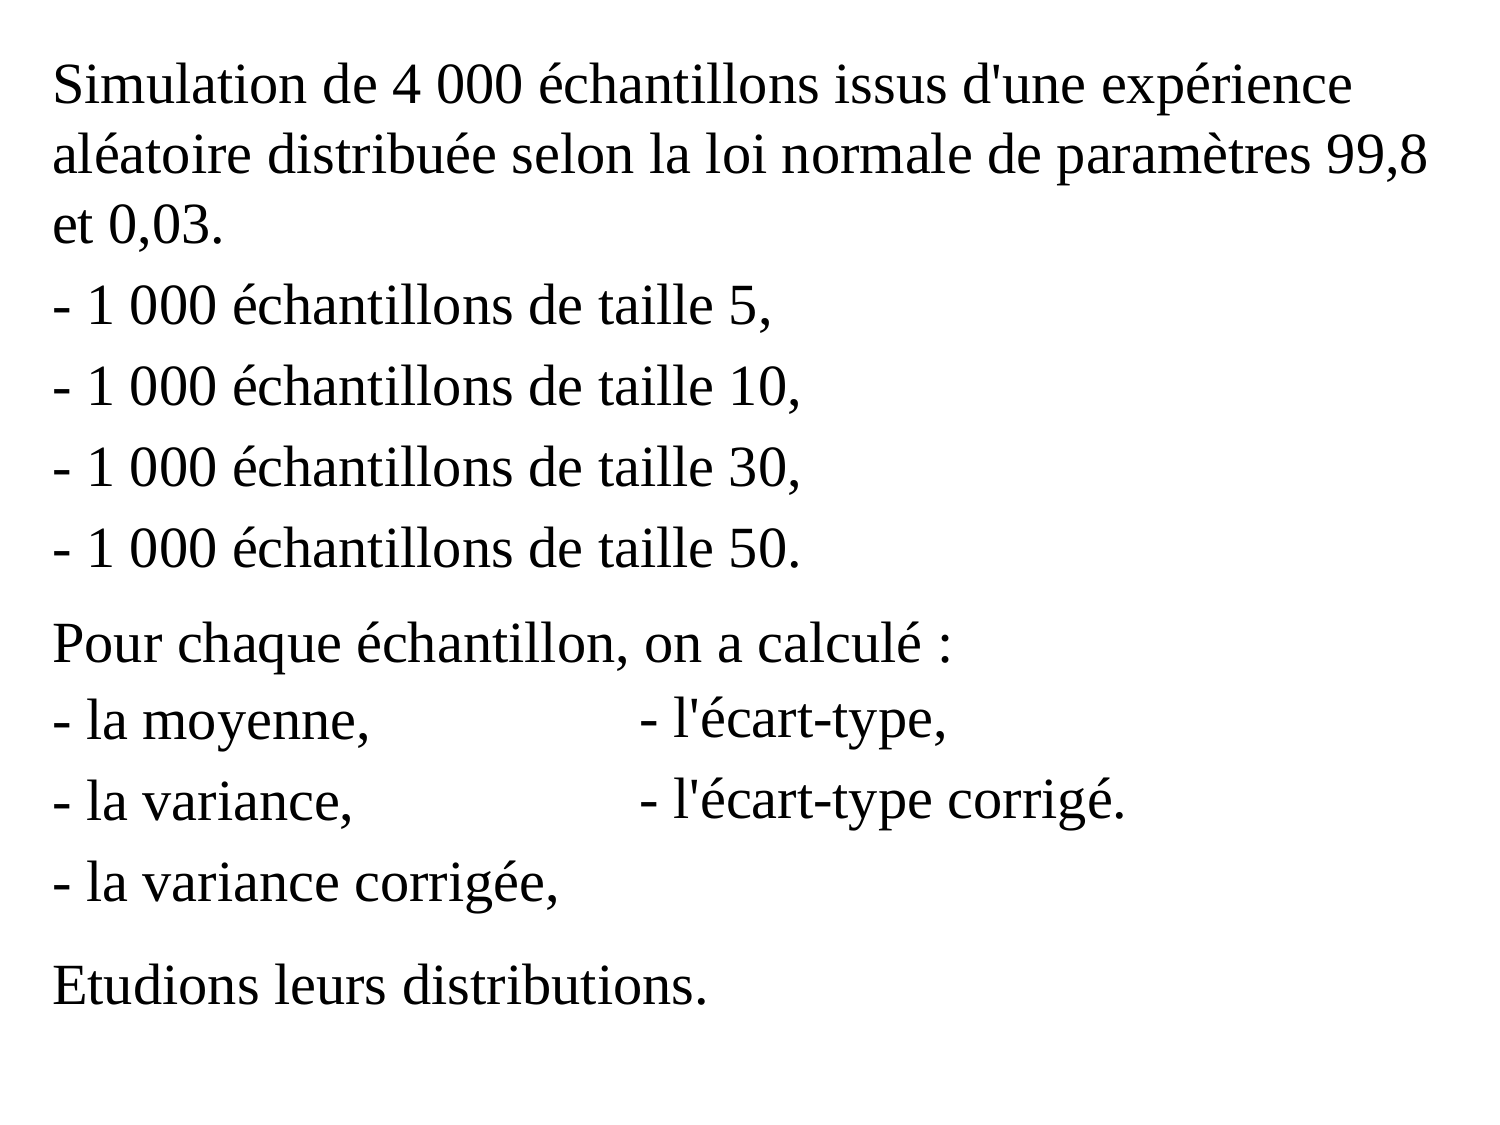

Simulation de 4 000 échantillons issus d'une expérience aléatoire distribuée selon la loi normale de paramètres 99,8 et 0,03.
- 1 000 échantillons de taille 5,
- 1 000 échantillons de taille 10,
- 1 000 échantillons de taille 30,
- 1 000 échantillons de taille 50.
Pour chaque échantillon, on a calculé :
- la moyenne,
- la variance,
- la variance corrigée,
Etudions leurs distributions.
- l'écart-type,
- l'écart-type corrigé.